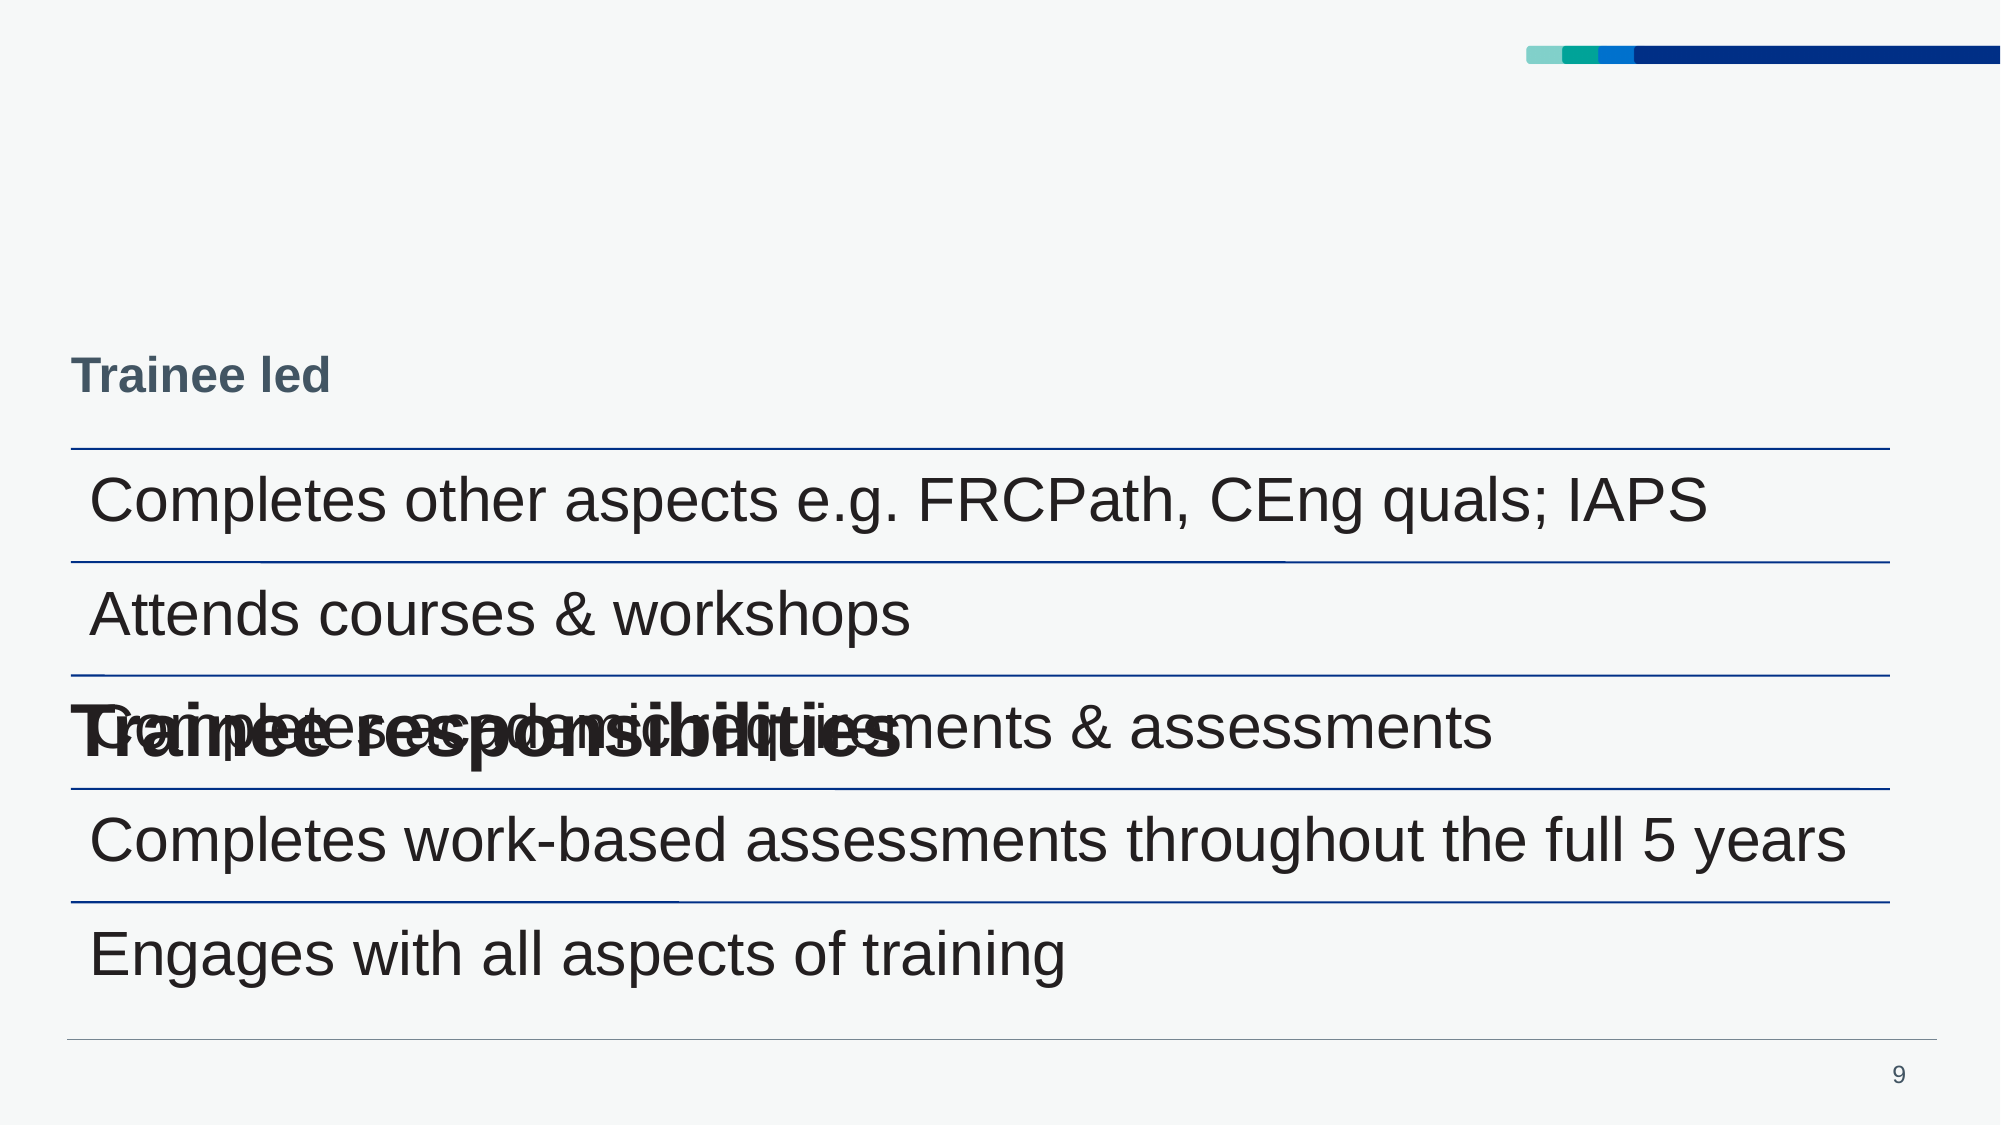

# Trainee led
Trainee responsibilities
Completes other aspects e.g. FRCPath, CEng quals; IAPS
Attends courses & workshops
Completes academic requirements & assessments
Completes work-based assessments throughout the full 5 years
Engages with all aspects of training